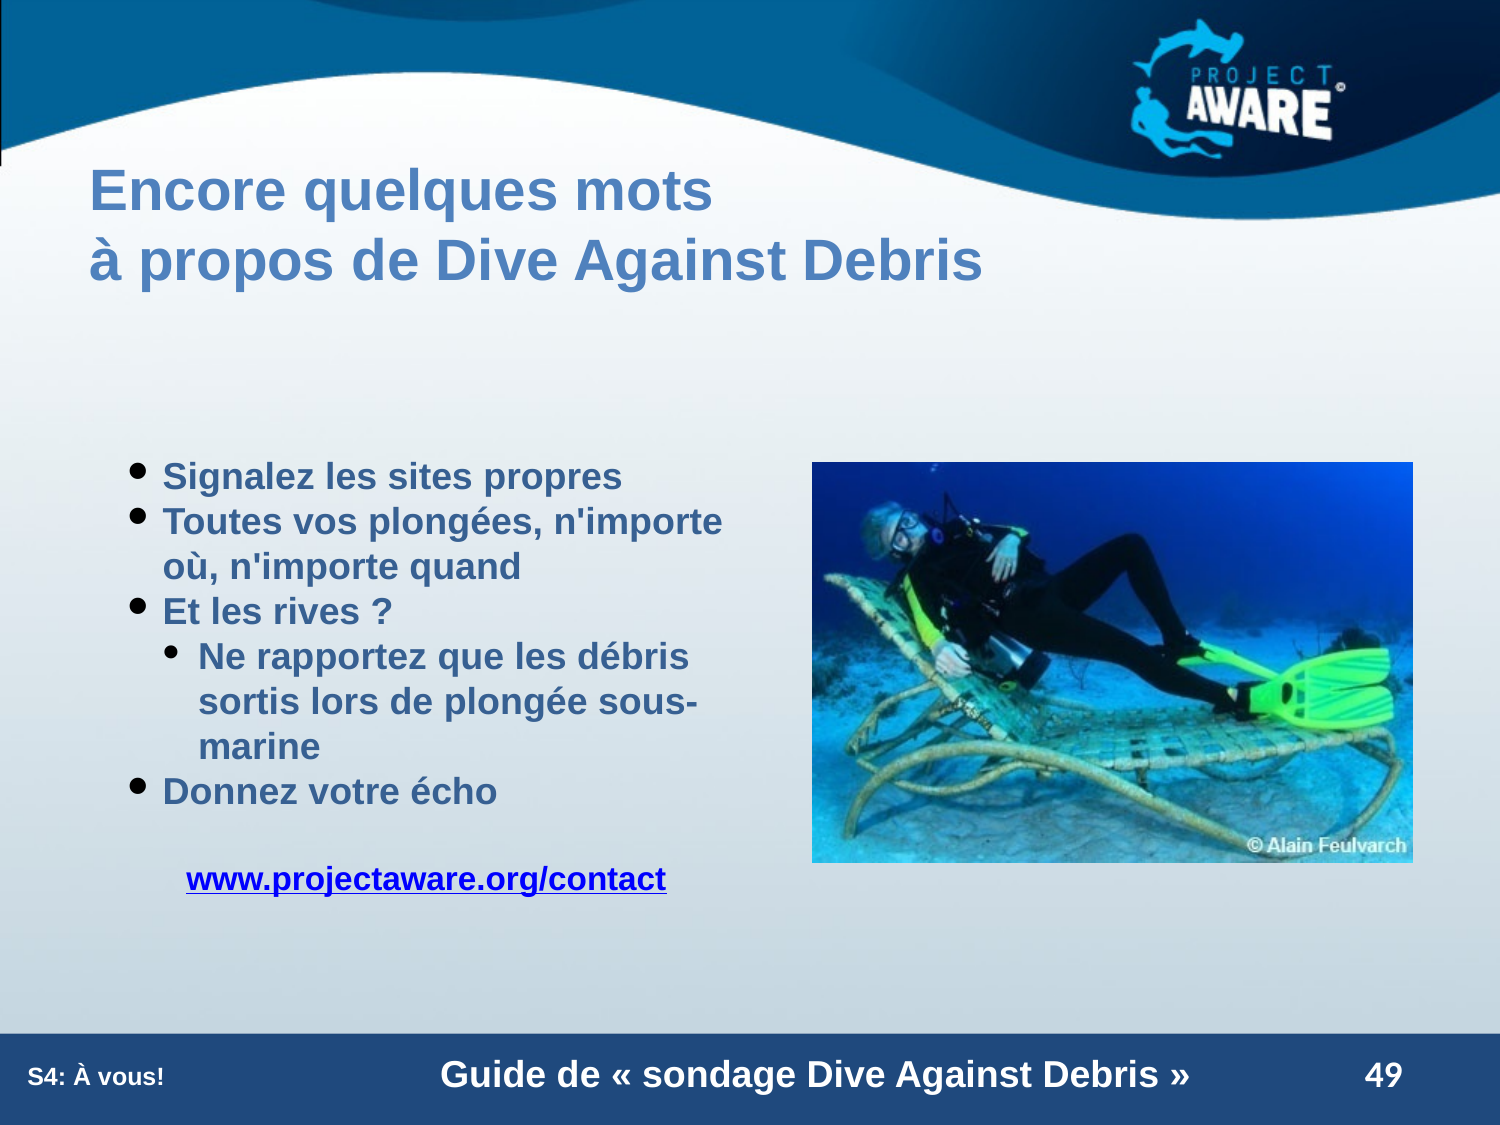

Encore quelques mots
à propos de Dive Against Debris
Signalez les sites propres
Toutes vos plongées, n'importe où, n'importe quand
Et les rives ?
Ne rapportez que les débris sortis lors de plongée sous-marine
Donnez votre écho
www.projectaware.org/contact
Guide de « sondage Dive Against Debris »
S4: À vous!